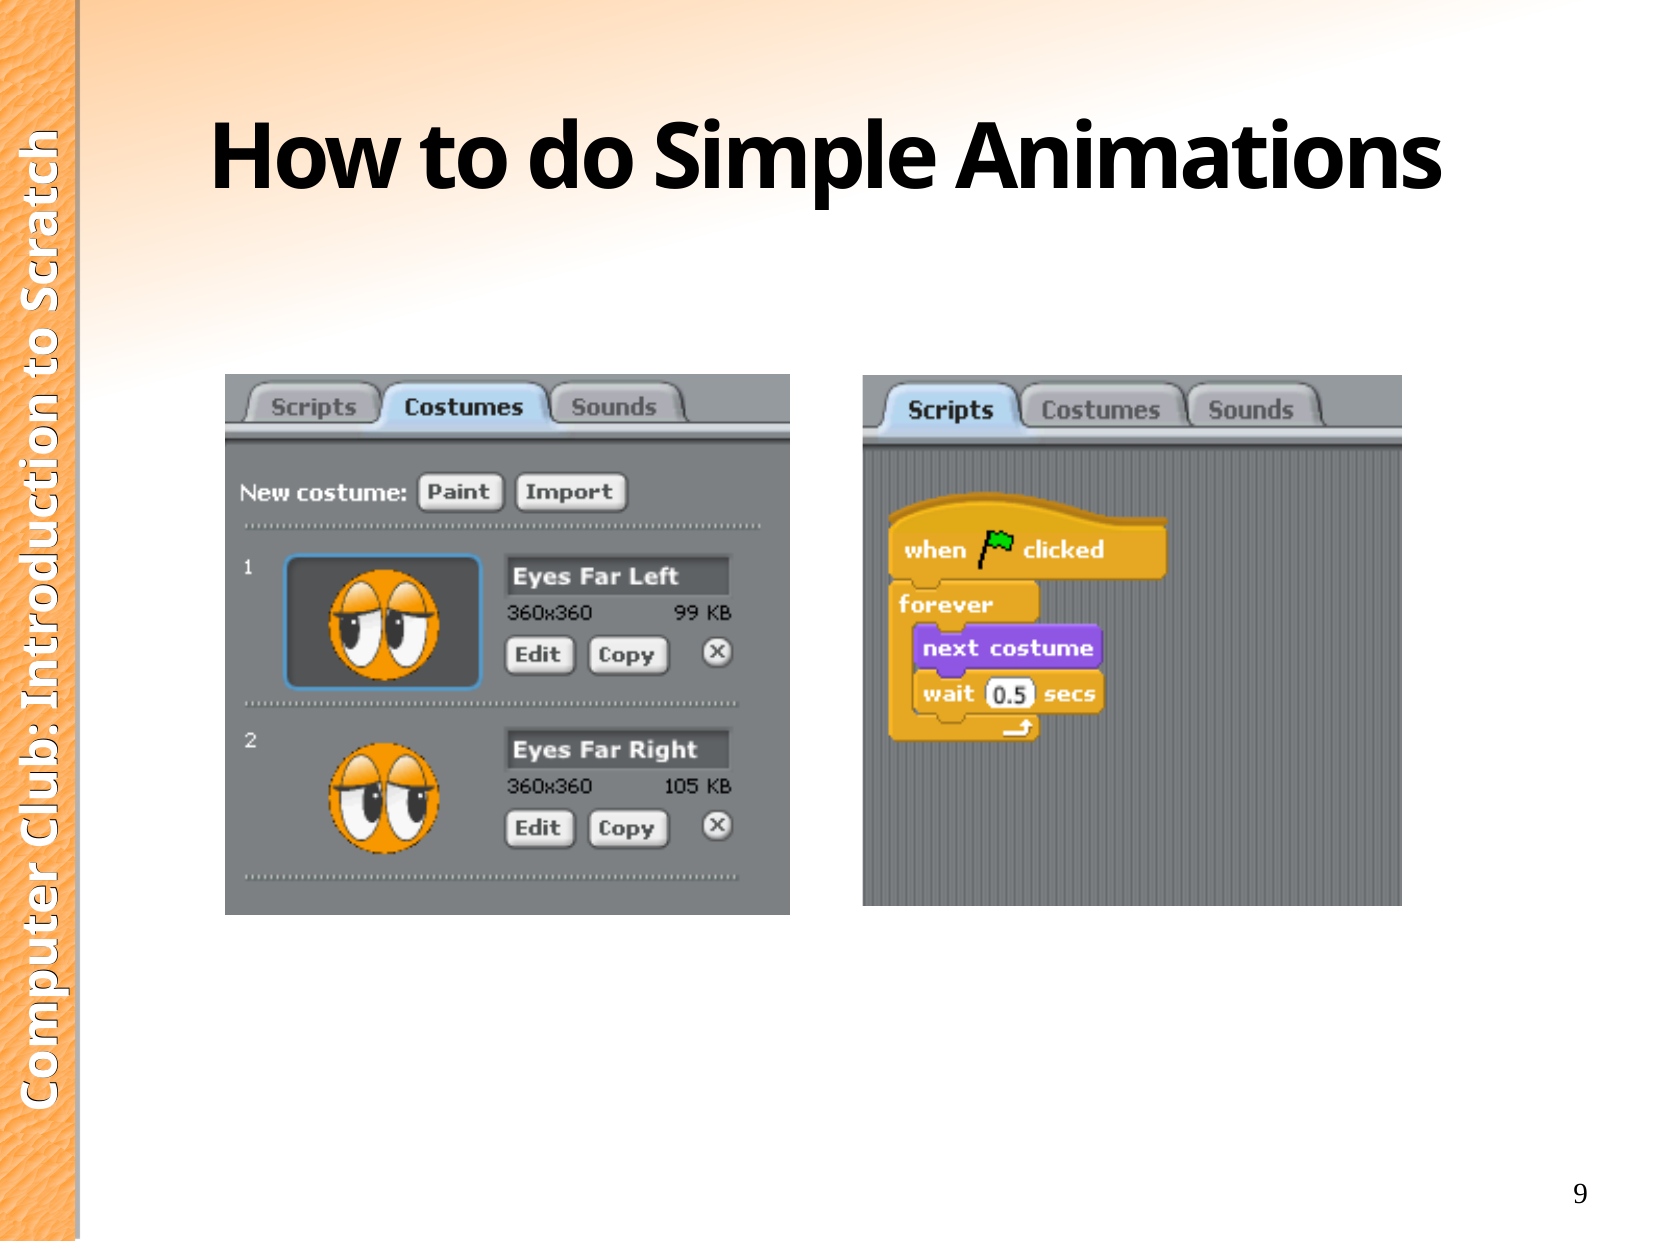

# How to do Simple Animations
9